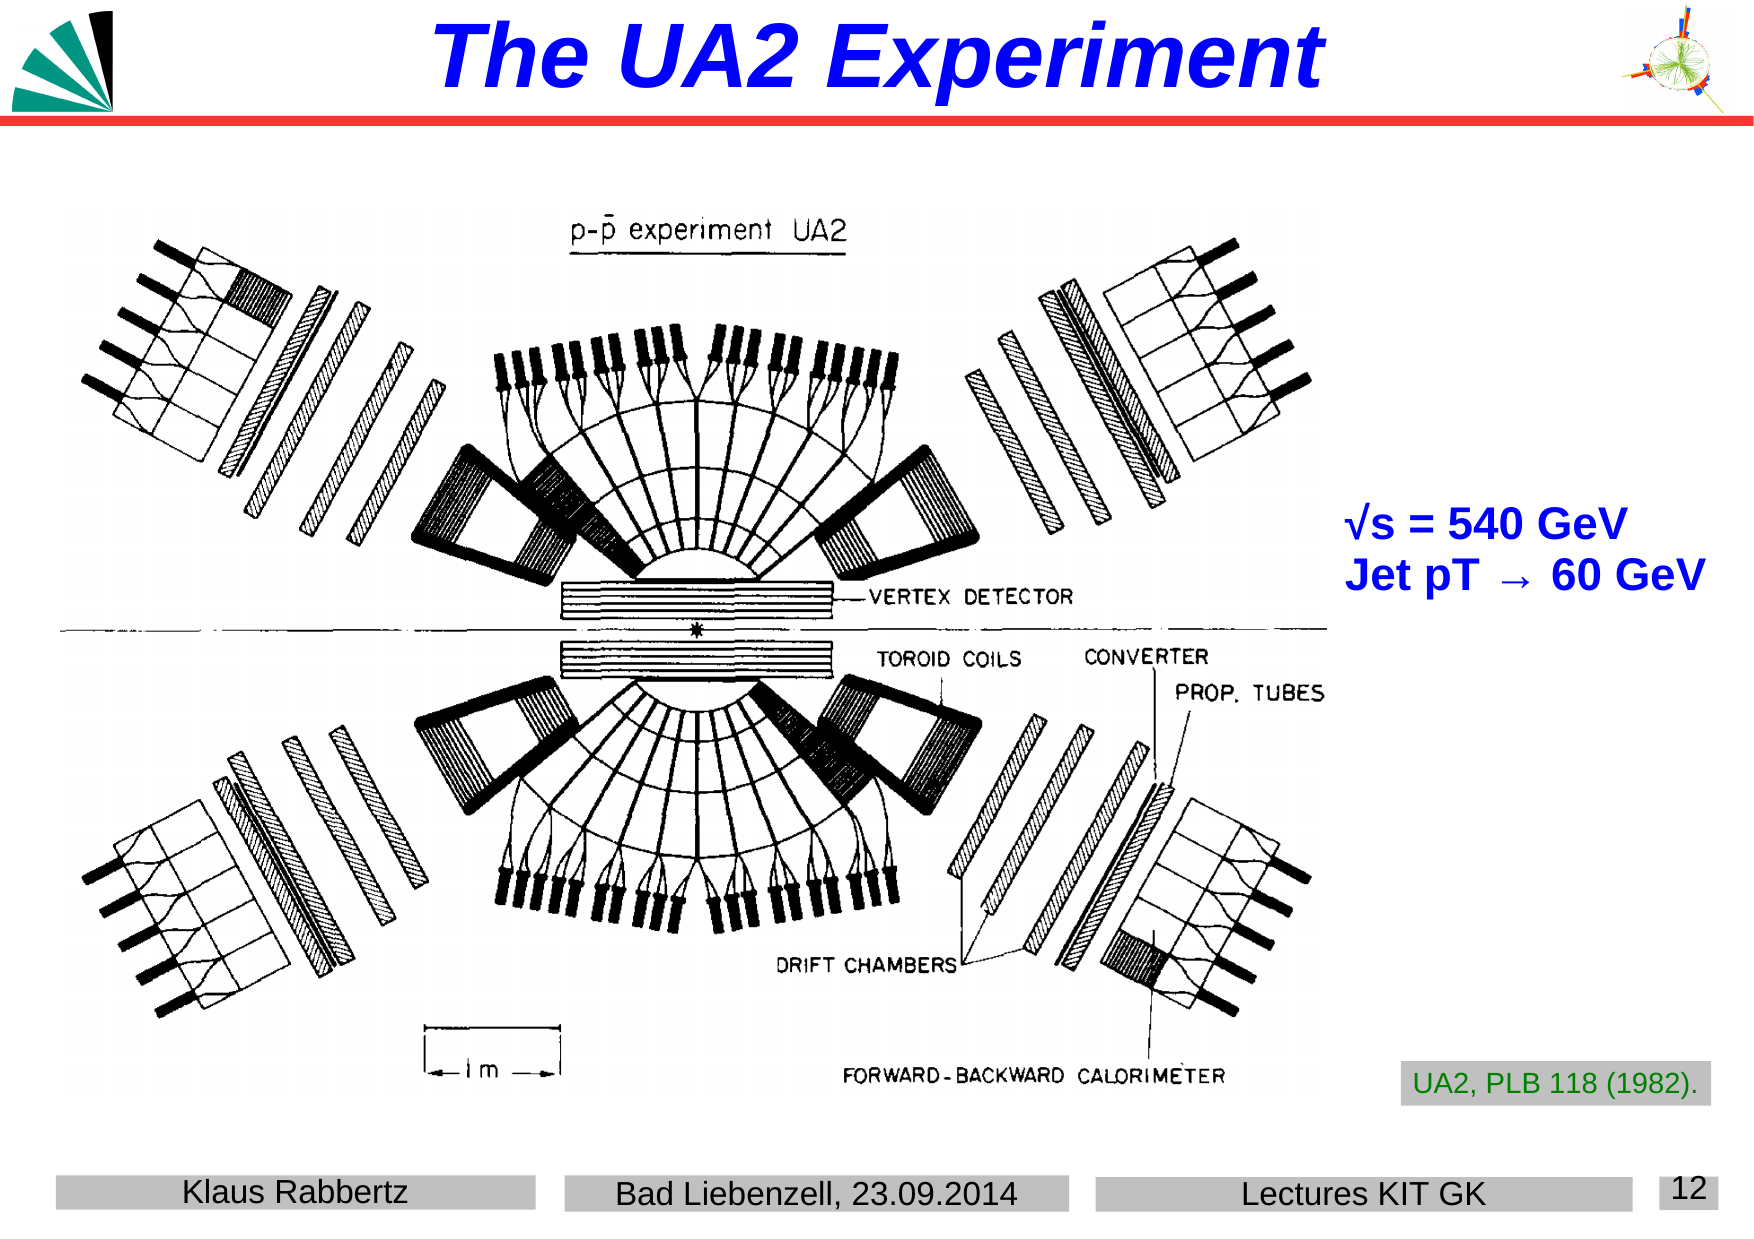

# The UA2 Experiment
√s = 540 GeV
Jet pT → 60 GeV
UA2, PLB 118 (1982).